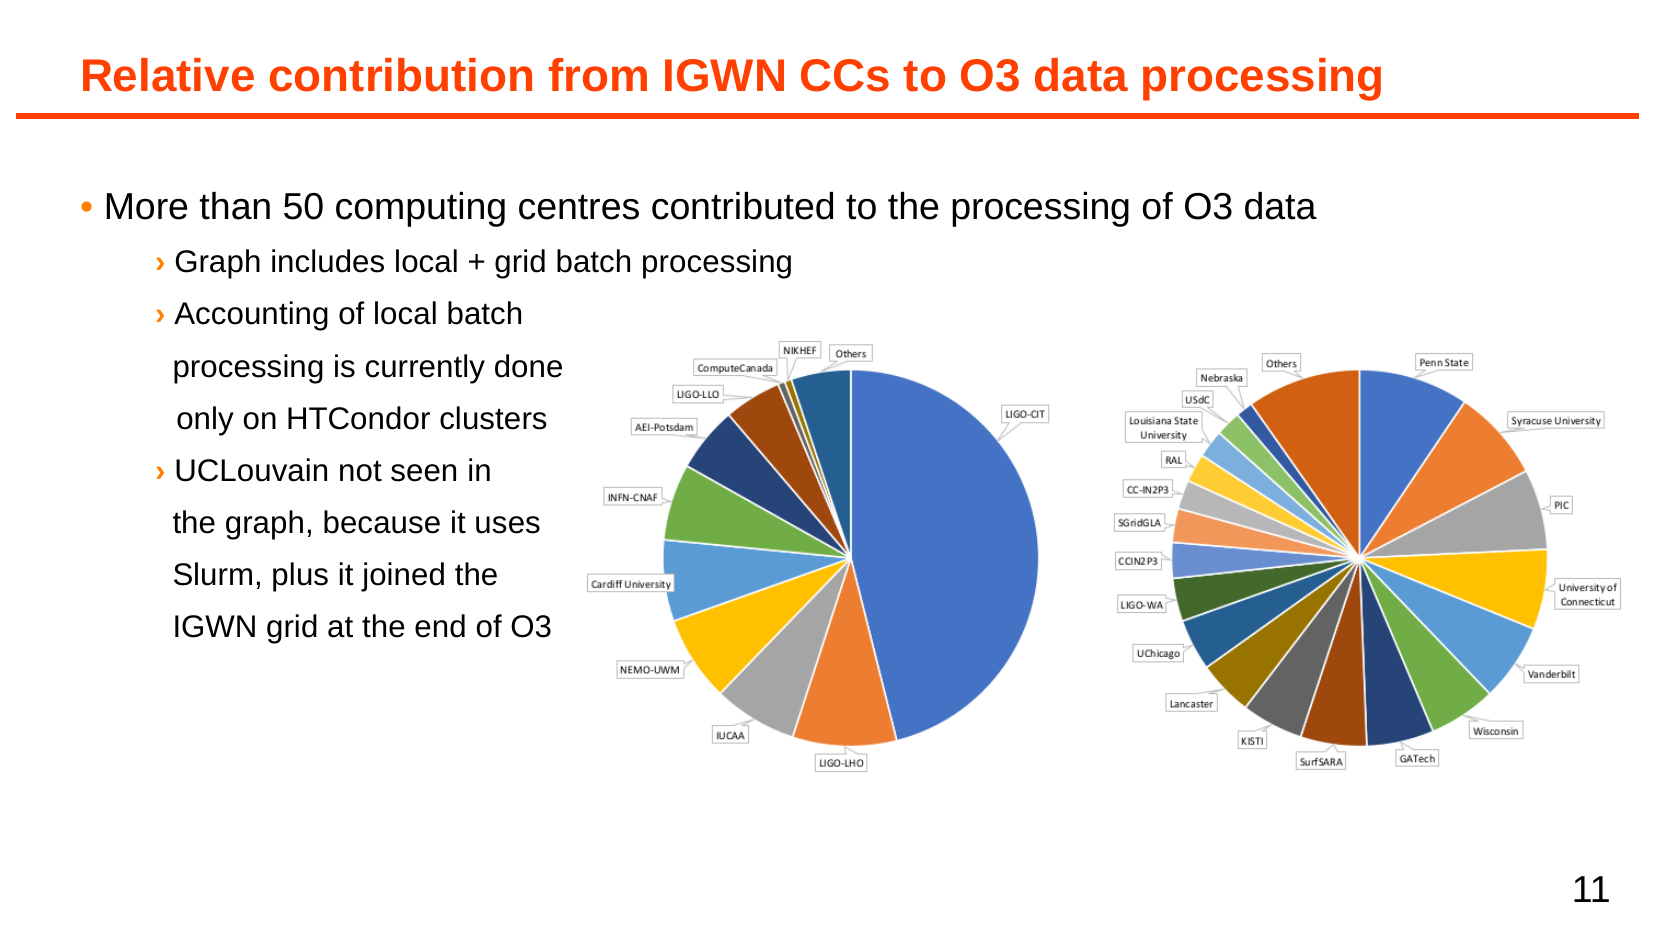

Relative contribution from IGWN CCs to O3 data processing
• More than 50 computing centres contributed to the processing of O3 data
	› Graph includes local + grid batch processing
	› Accounting of local batch
	 processing is currently done
 only on HTCondor clusters
	› UCLouvain not seen in
	 the graph, because it uses
	 Slurm, plus it joined the
	 IGWN grid at the end of O3
11